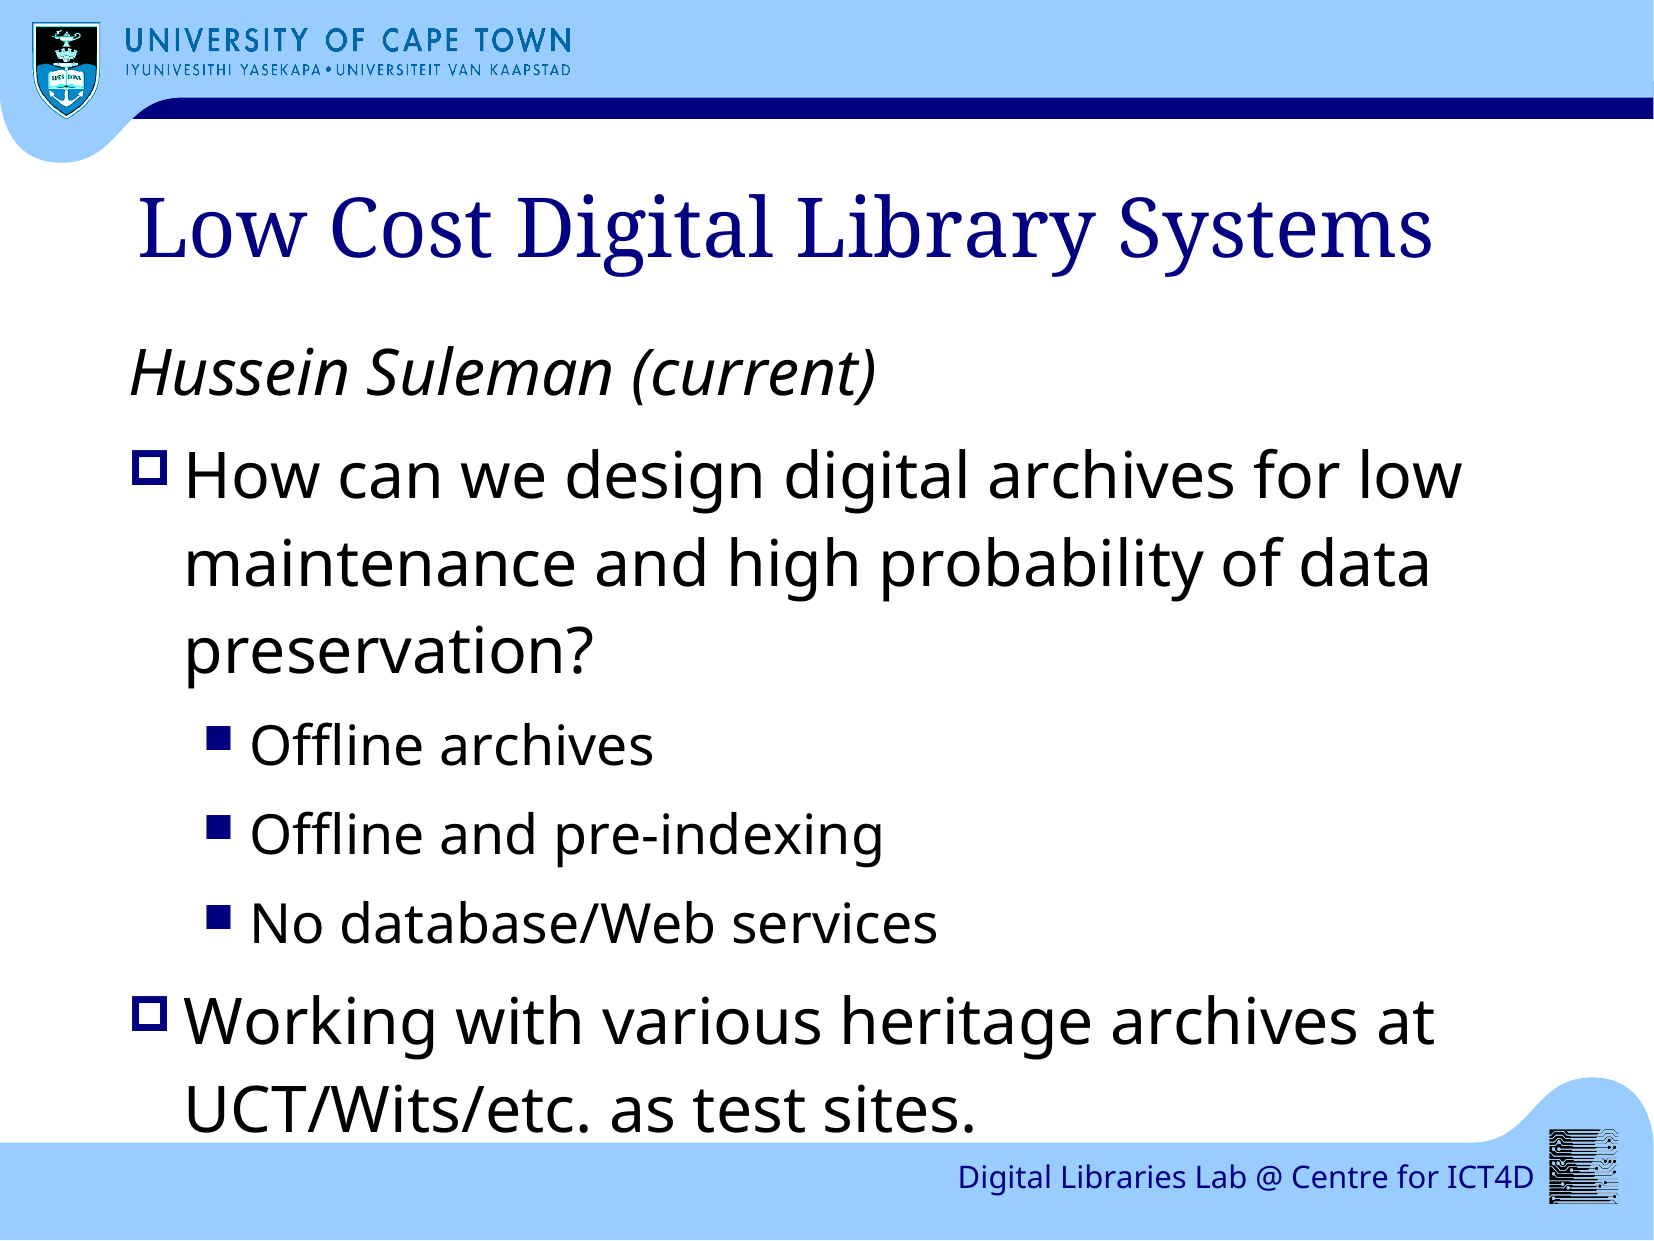

# Low Cost Digital Library Systems
Hussein Suleman (current)
How can we design digital archives for low maintenance and high probability of data preservation?
Offline archives
Offline and pre-indexing
No database/Web services
Working with various heritage archives at UCT/Wits/etc. as test sites.